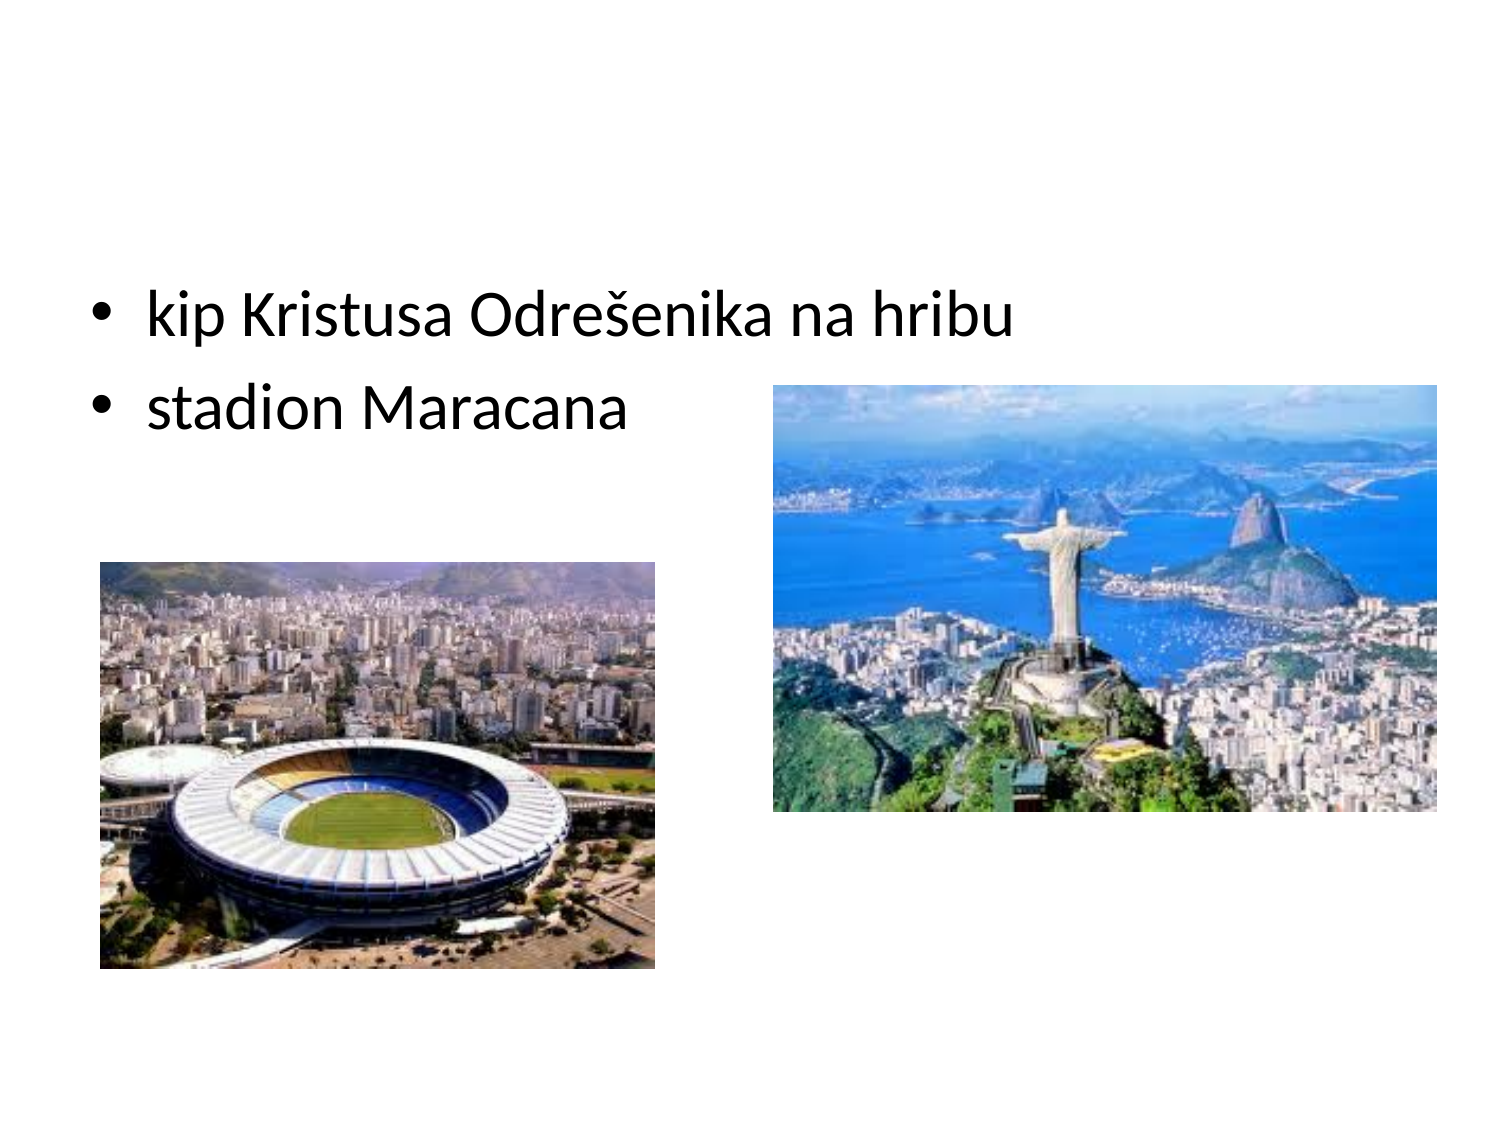

#
kip Kristusa Odrešenika na hribu
stadion Maracana